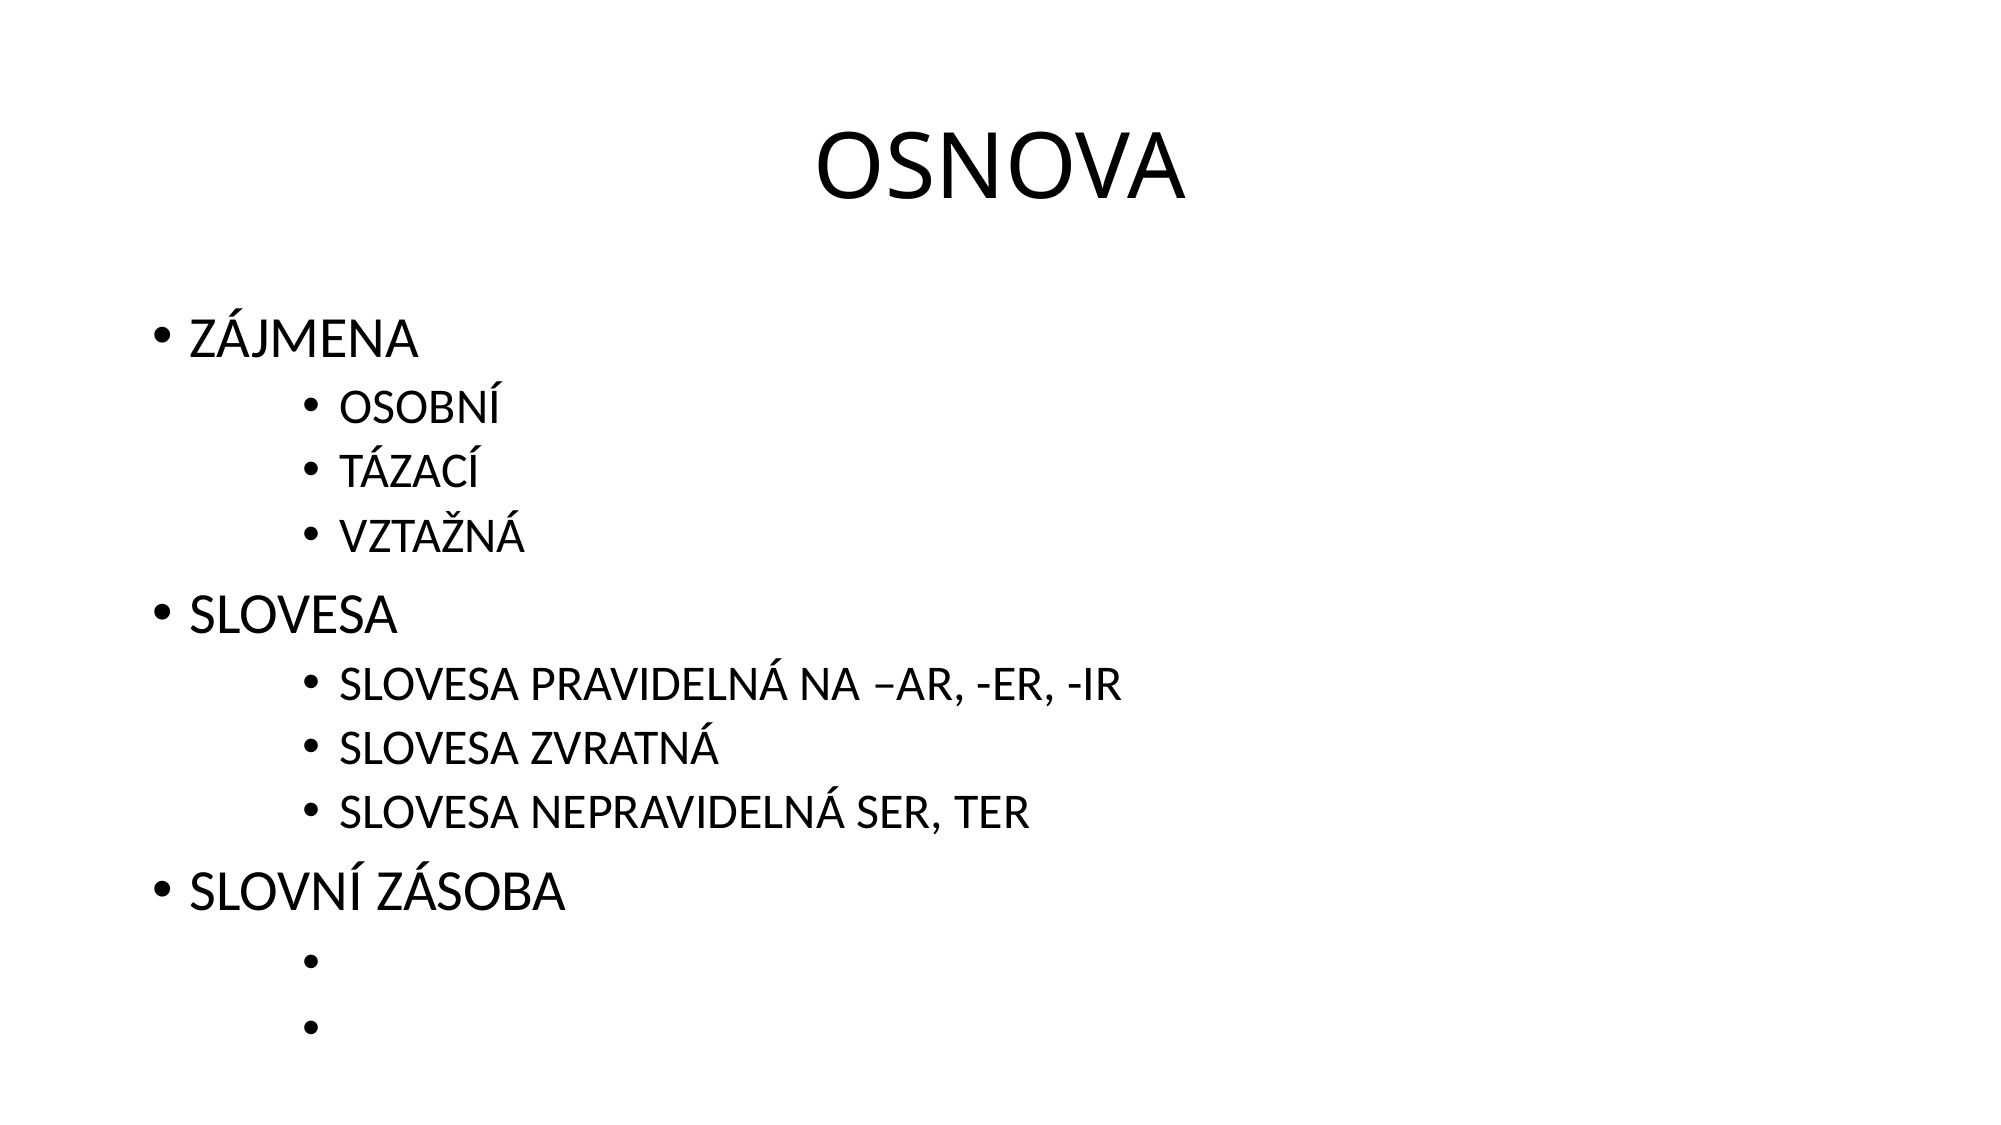

# OSNOVA
ZÁJMENA
OSOBNÍ
TÁZACÍ
VZTAŽNÁ
SLOVESA
SLOVESA PRAVIDELNÁ NA –AR, -ER, -IR
SLOVESA ZVRATNÁ
SLOVESA NEPRAVIDELNÁ SER, TER
SLOVNÍ ZÁSOBA